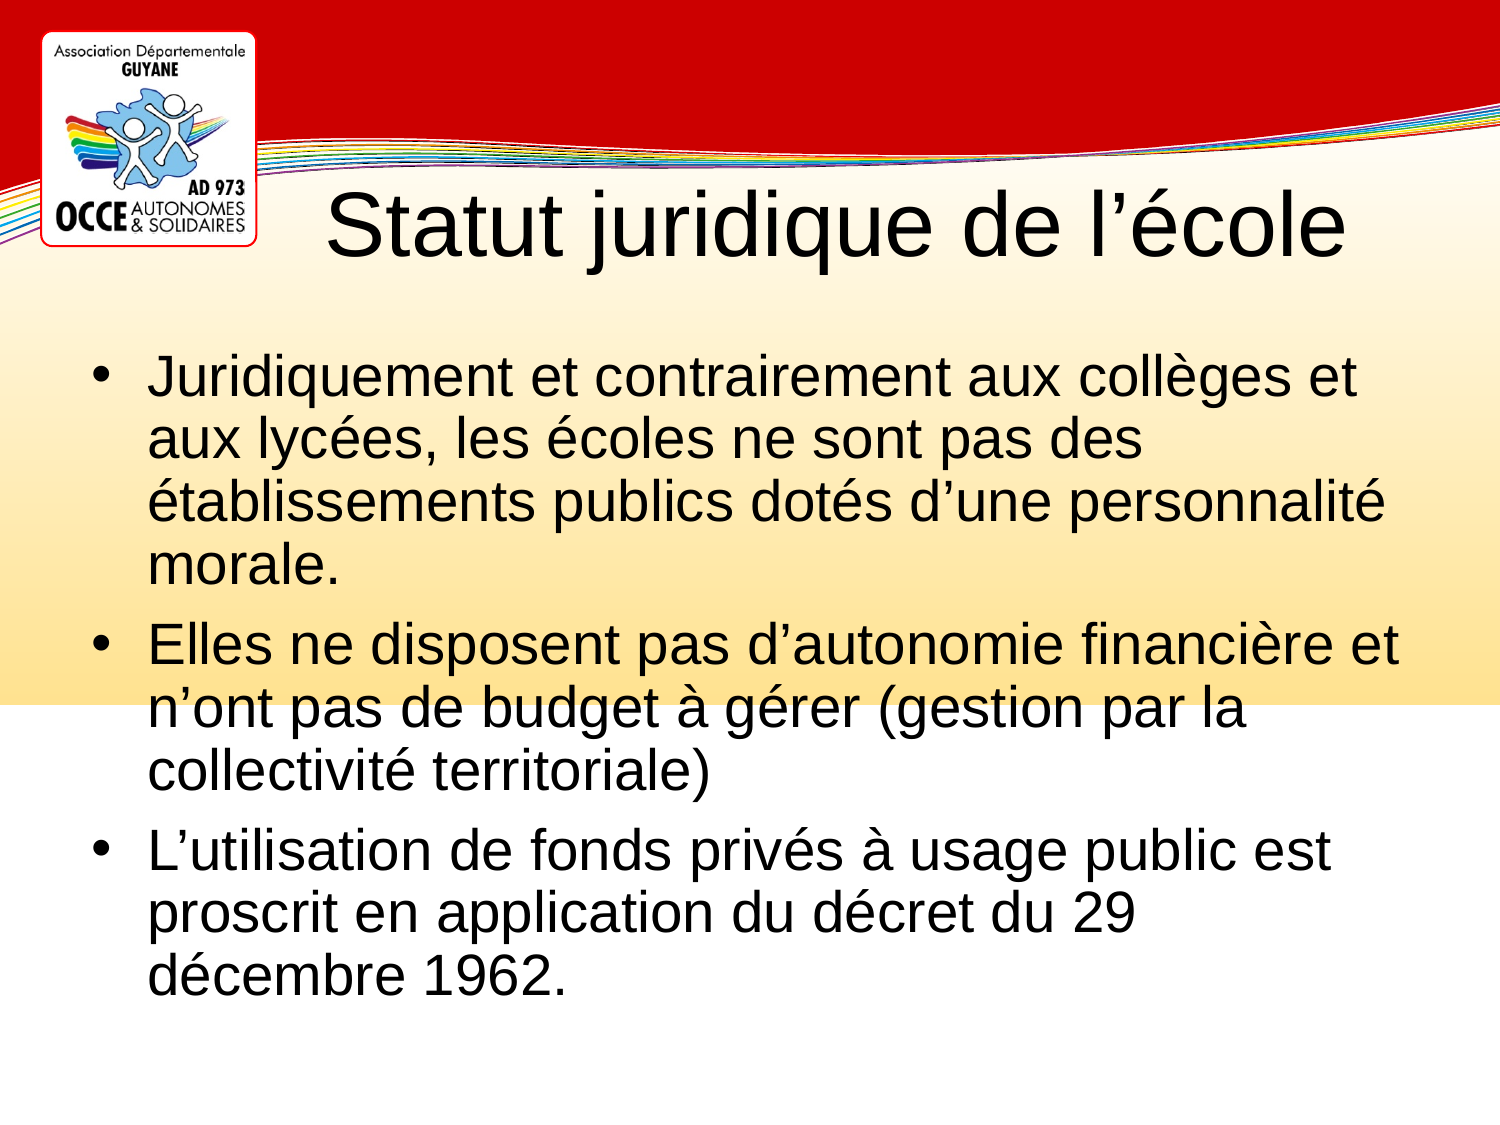

# Statut juridique de l’école
Juridiquement et contrairement aux collèges et aux lycées, les écoles ne sont pas des établissements publics dotés d’une personnalité morale.
Elles ne disposent pas d’autonomie financière et n’ont pas de budget à gérer (gestion par la collectivité territoriale)
L’utilisation de fonds privés à usage public est proscrit en application du décret du 29 décembre 1962.